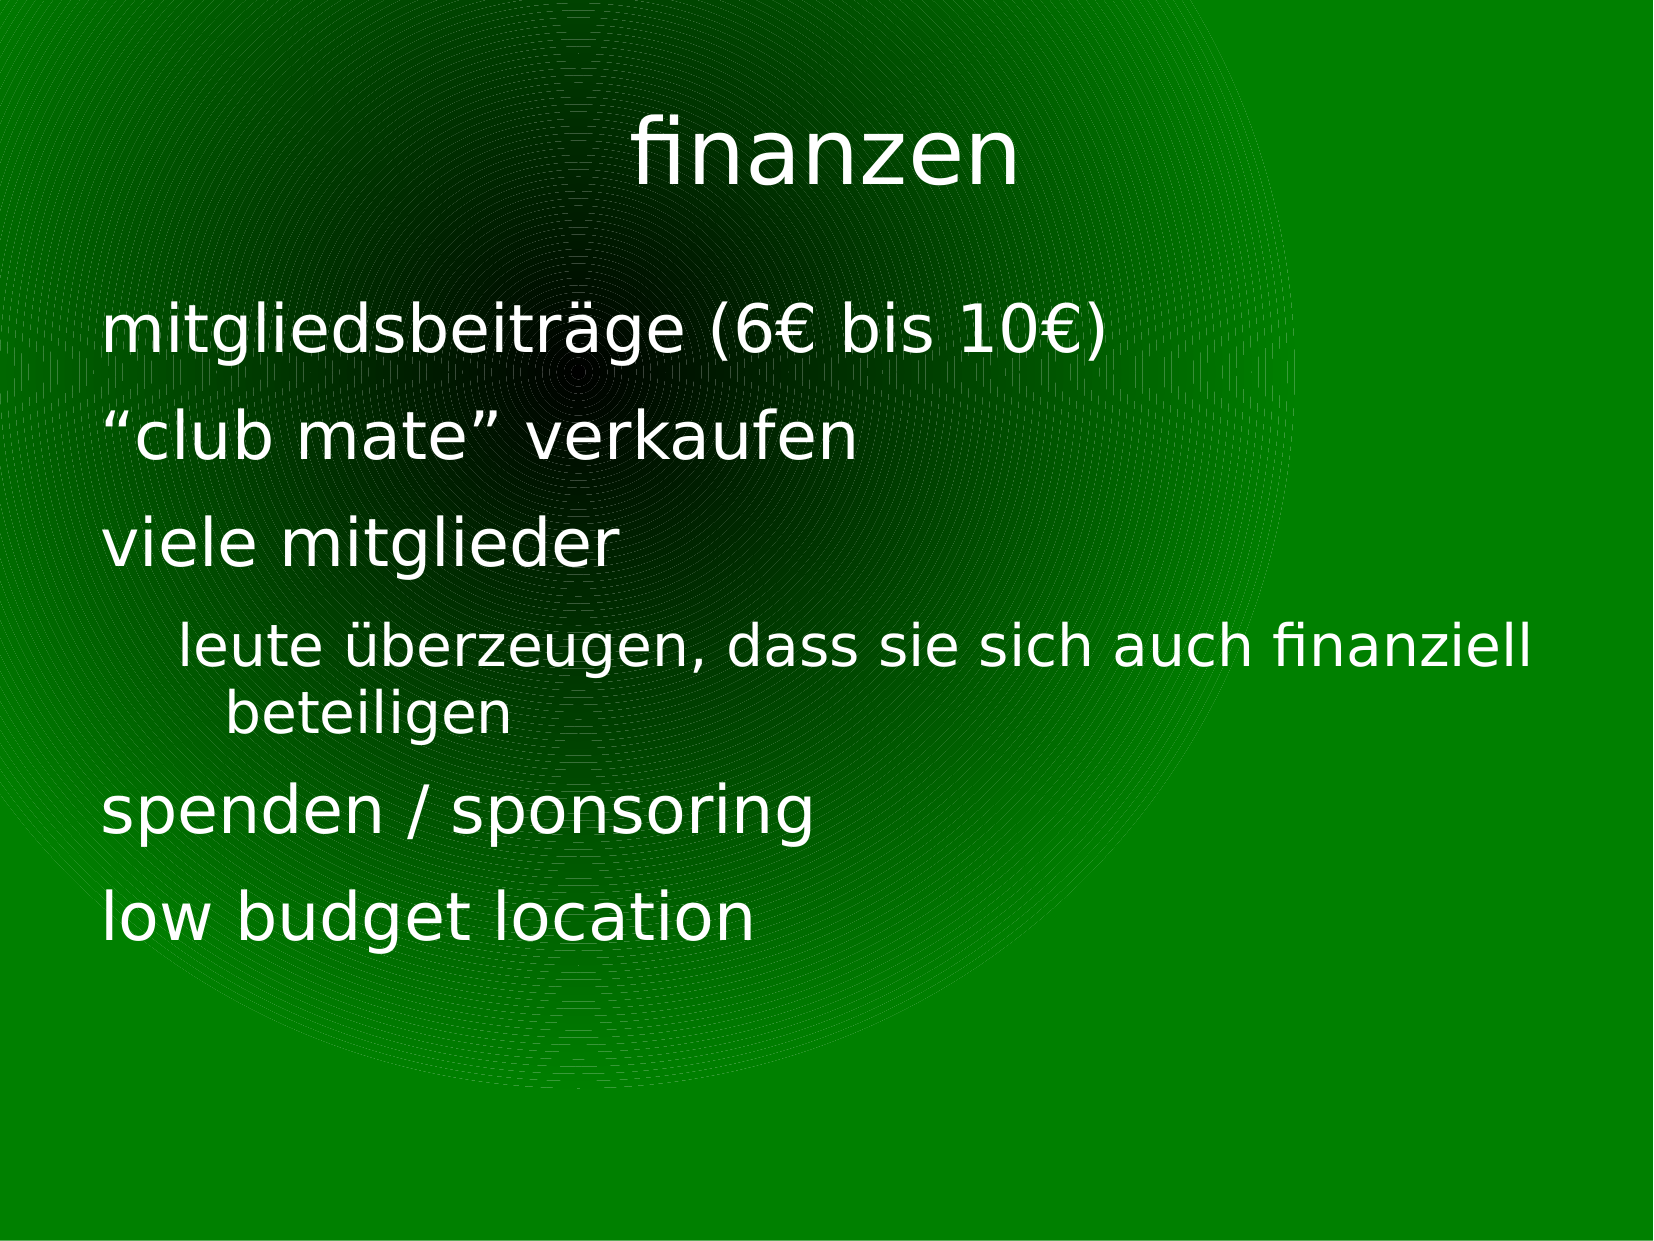

# finanzen
mitgliedsbeiträge (6€ bis 10€)
“club mate” verkaufen
viele mitglieder
leute überzeugen, dass sie sich auch finanziell beteiligen
spenden / sponsoring
low budget location